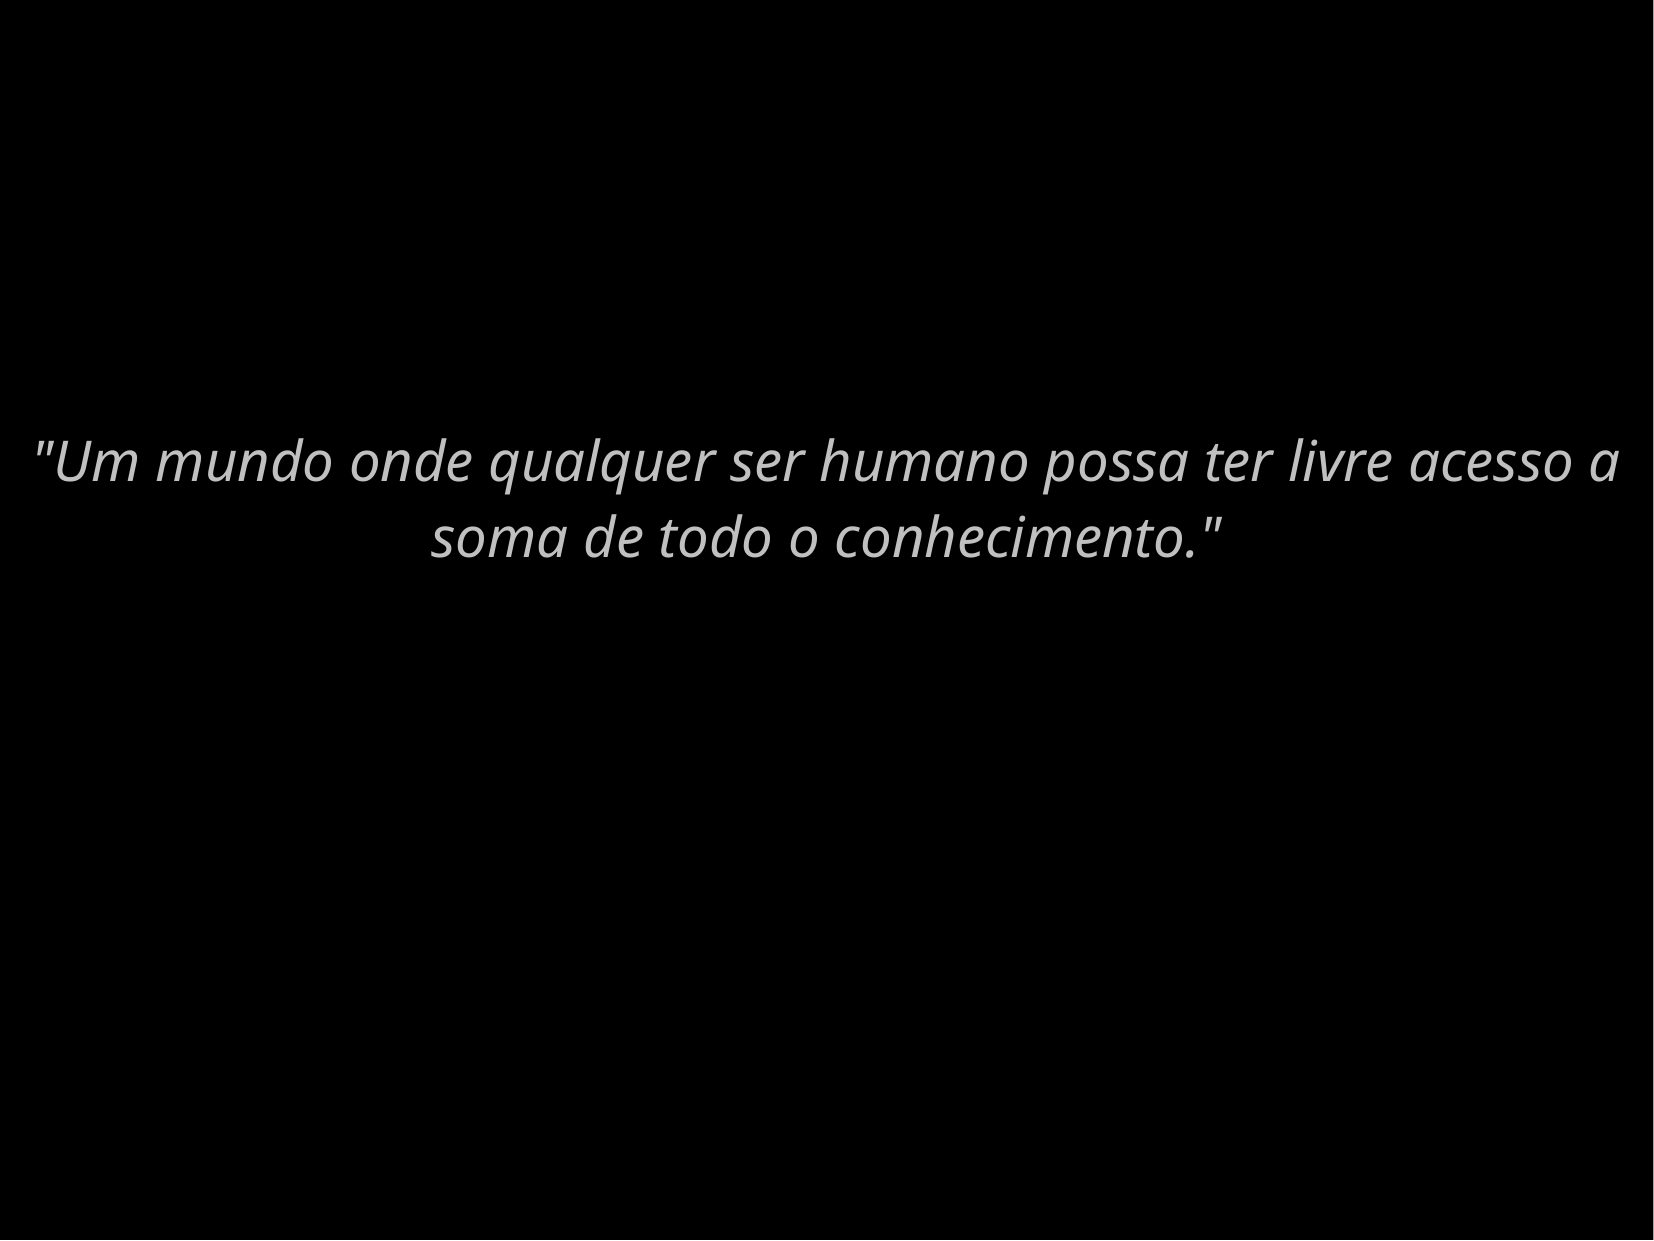

"Um mundo onde qualquer ser humano possa ter livre acesso a soma de todo o conhecimento."